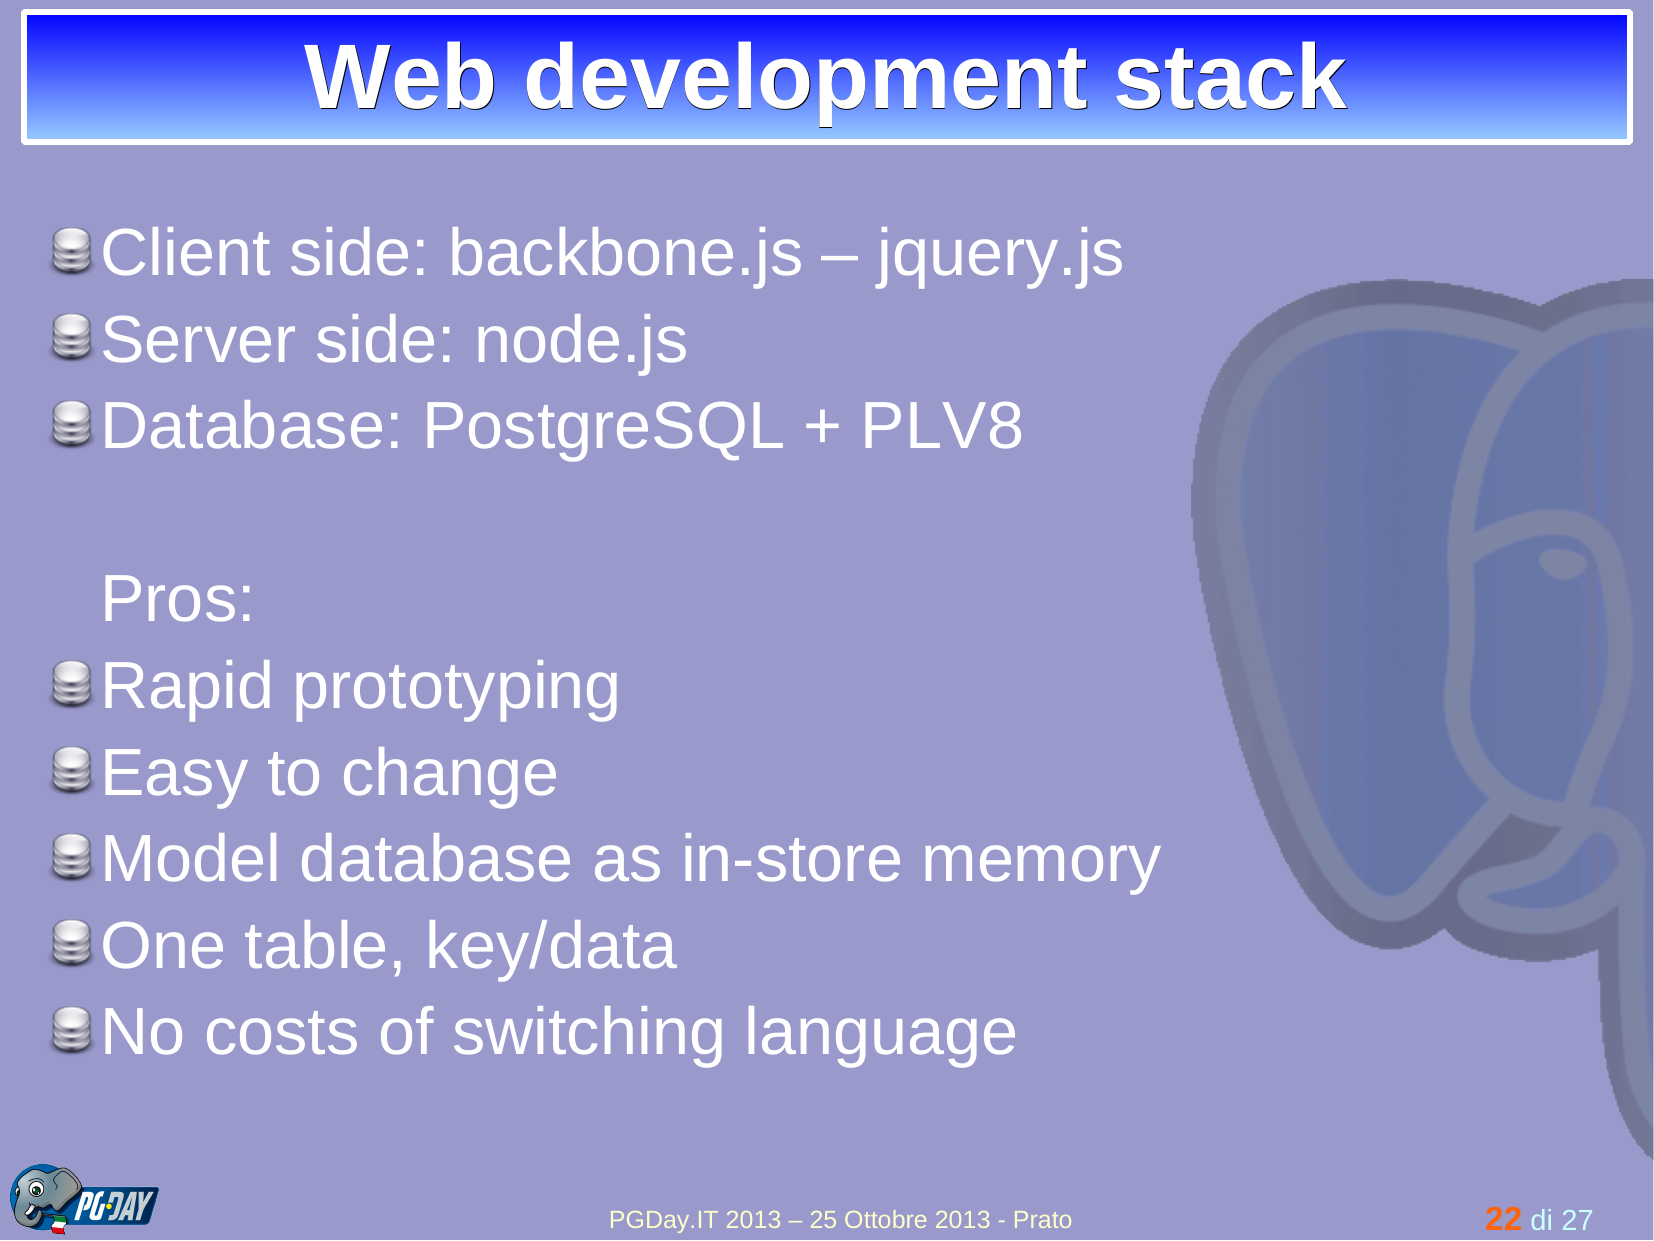

# Web development stack
Client side: backbone.js – jquery.js
Server side: node.js
Database: PostgreSQL + PLV8
Pros:
Rapid prototyping
Easy to change
Model database as in-store memory
One table, key/data
No costs of switching language